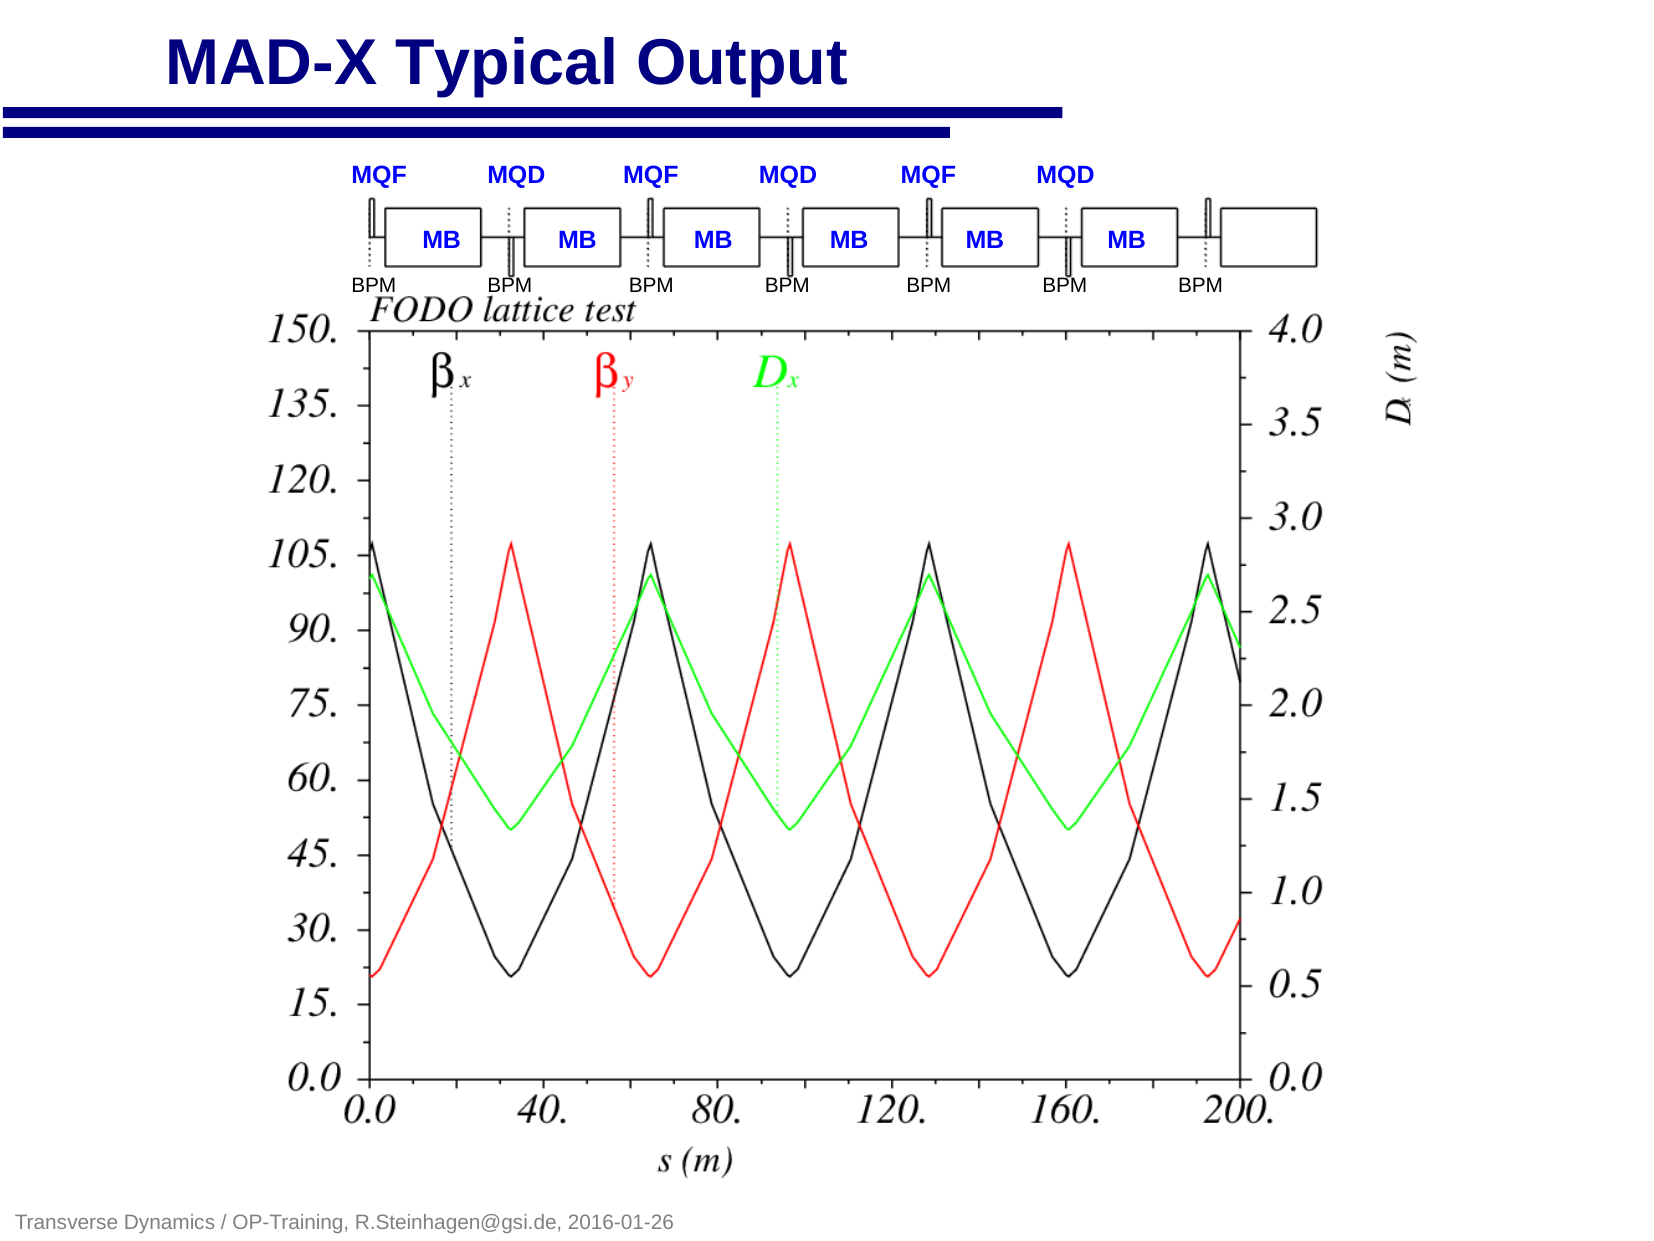

# MAD-X Typical Output
MQF
MQD
MQF
MQD
MQF
MQD
MB
MB
MB
MB
MB
MB
BPM
BPM
BPM
BPM
BPM
BPM
BPM